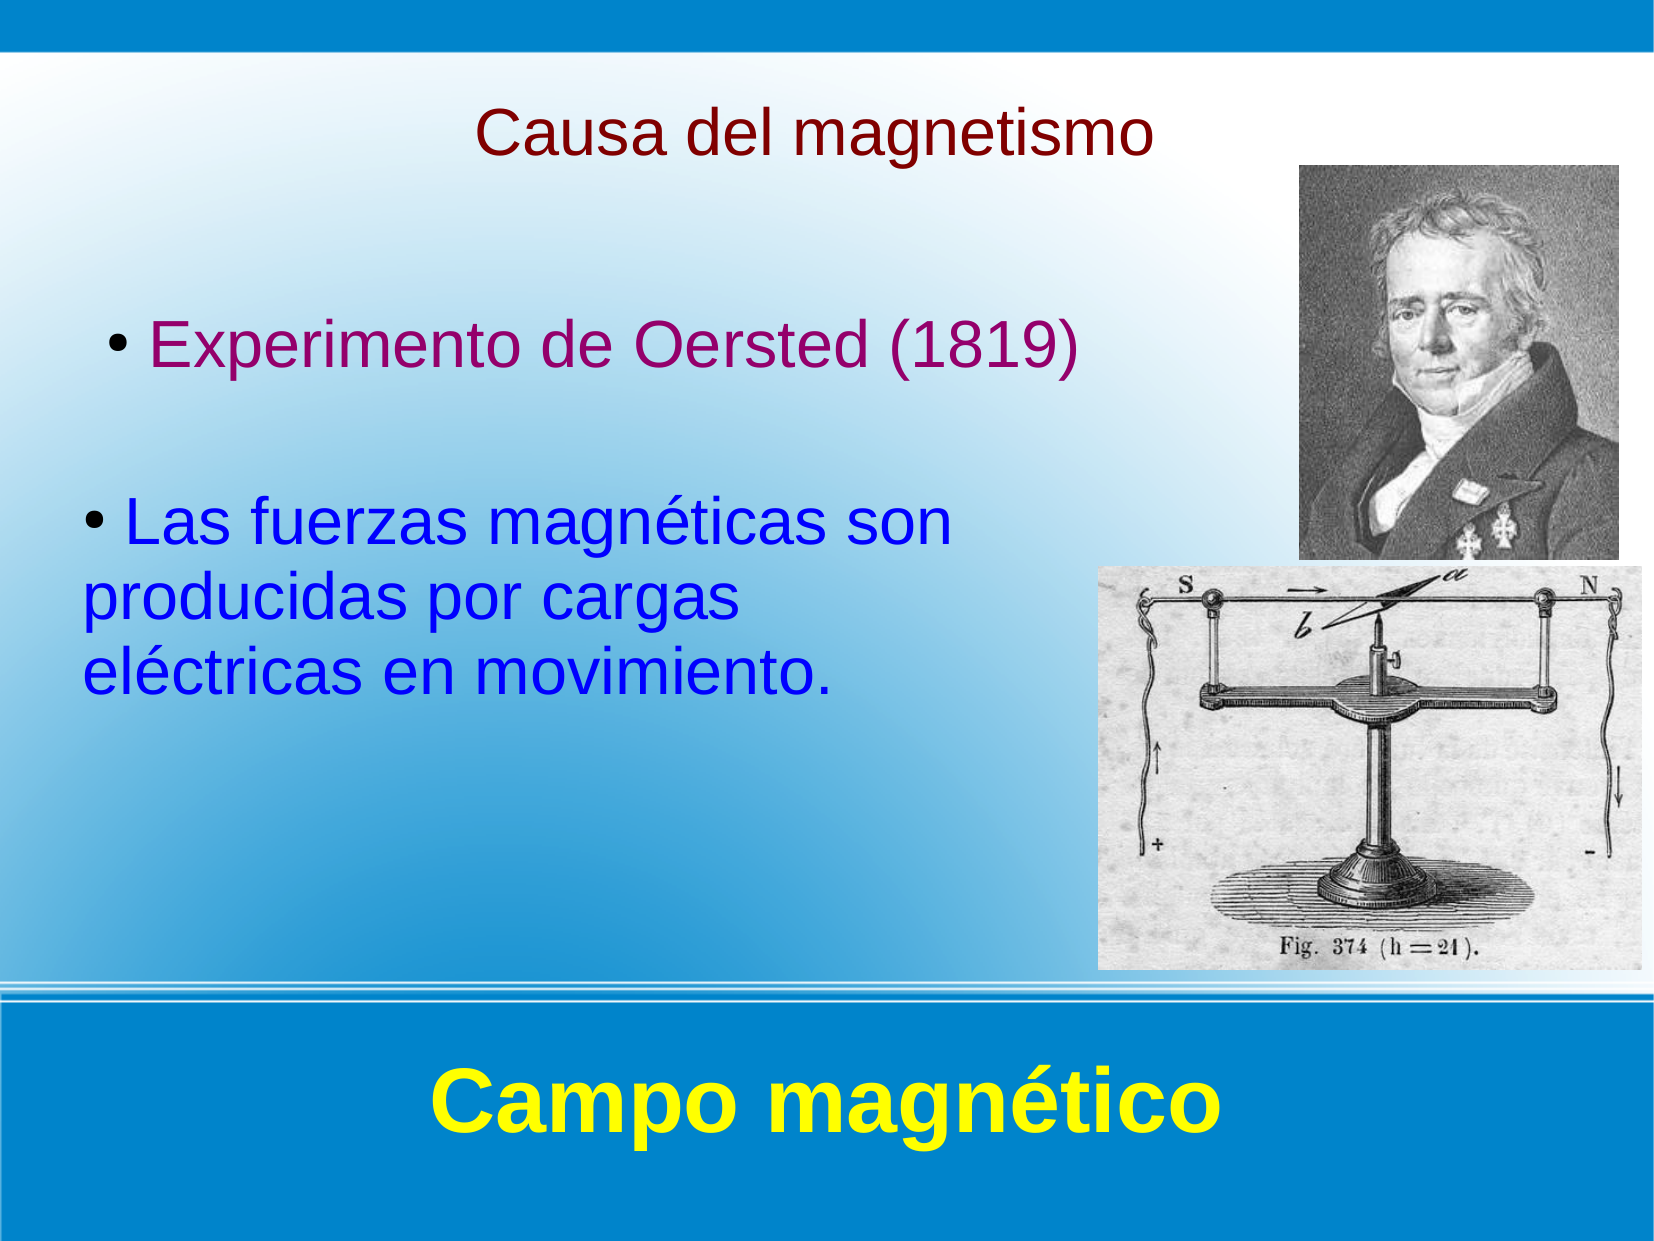

Causa del magnetismo
 Experimento de Oersted (1819)
 Las fuerzas magnéticas son producidas por cargas eléctricas en movimiento.
# Campo magnético